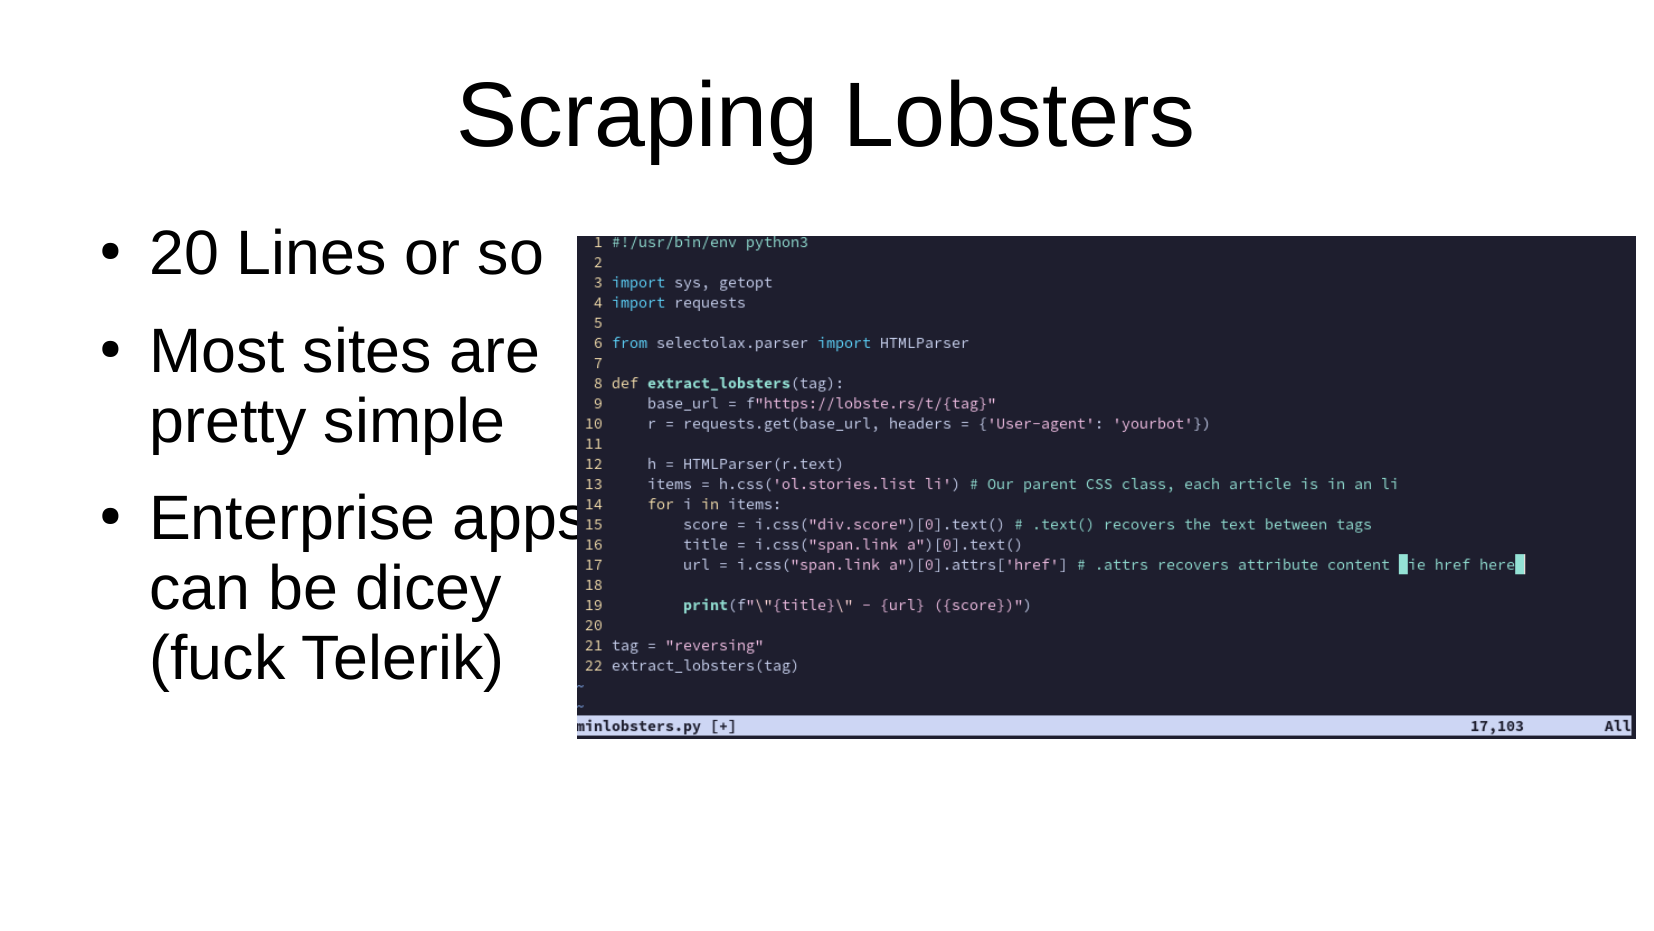

# Scraping Lobsters
20 Lines or so
Most sites are pretty simple
Enterprise apps can be dicey (fuck Telerik)